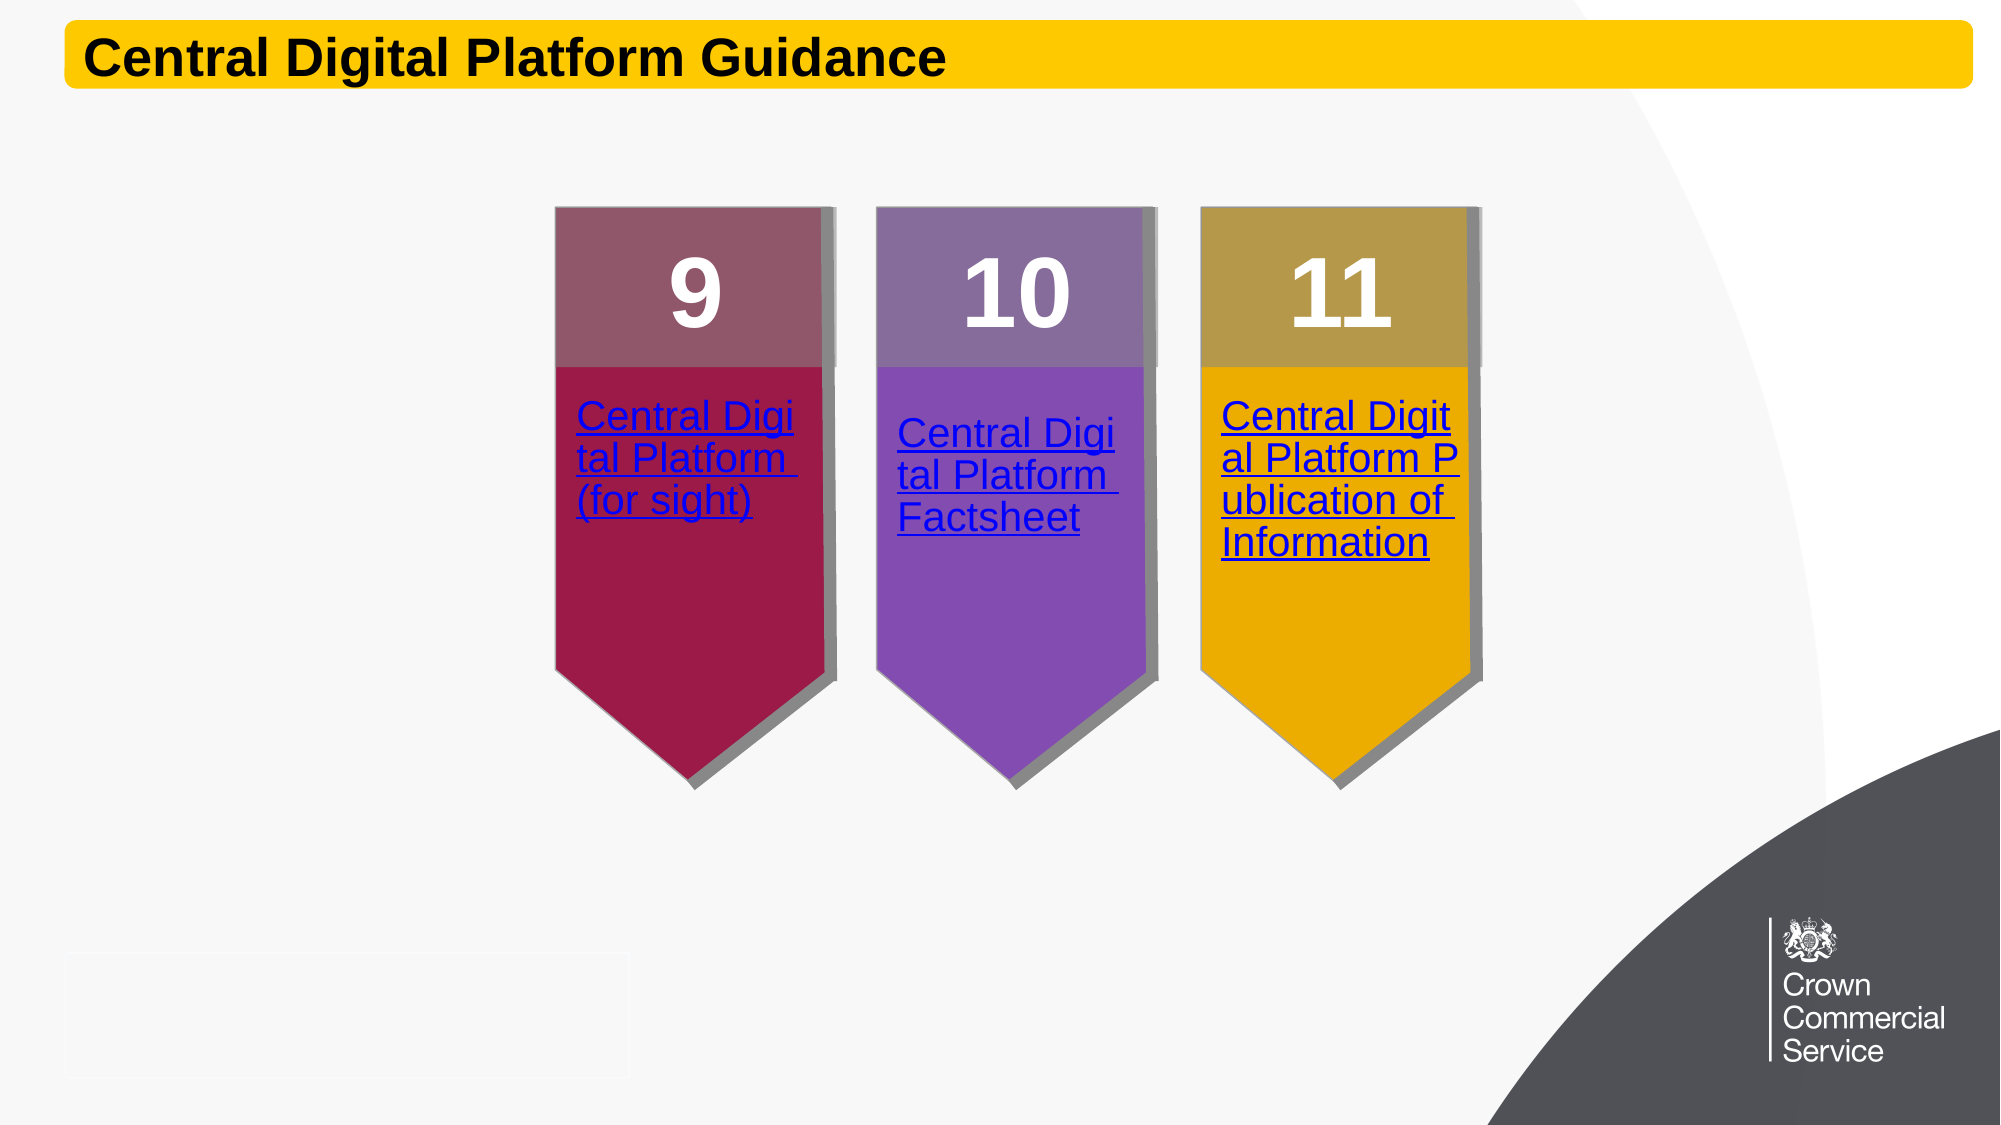

Central Digital Platform Guidance
9
10
11
Central Digital Platform (for sight)
Central Digital Platform Publication of Information
Central Digital Platform Factsheet